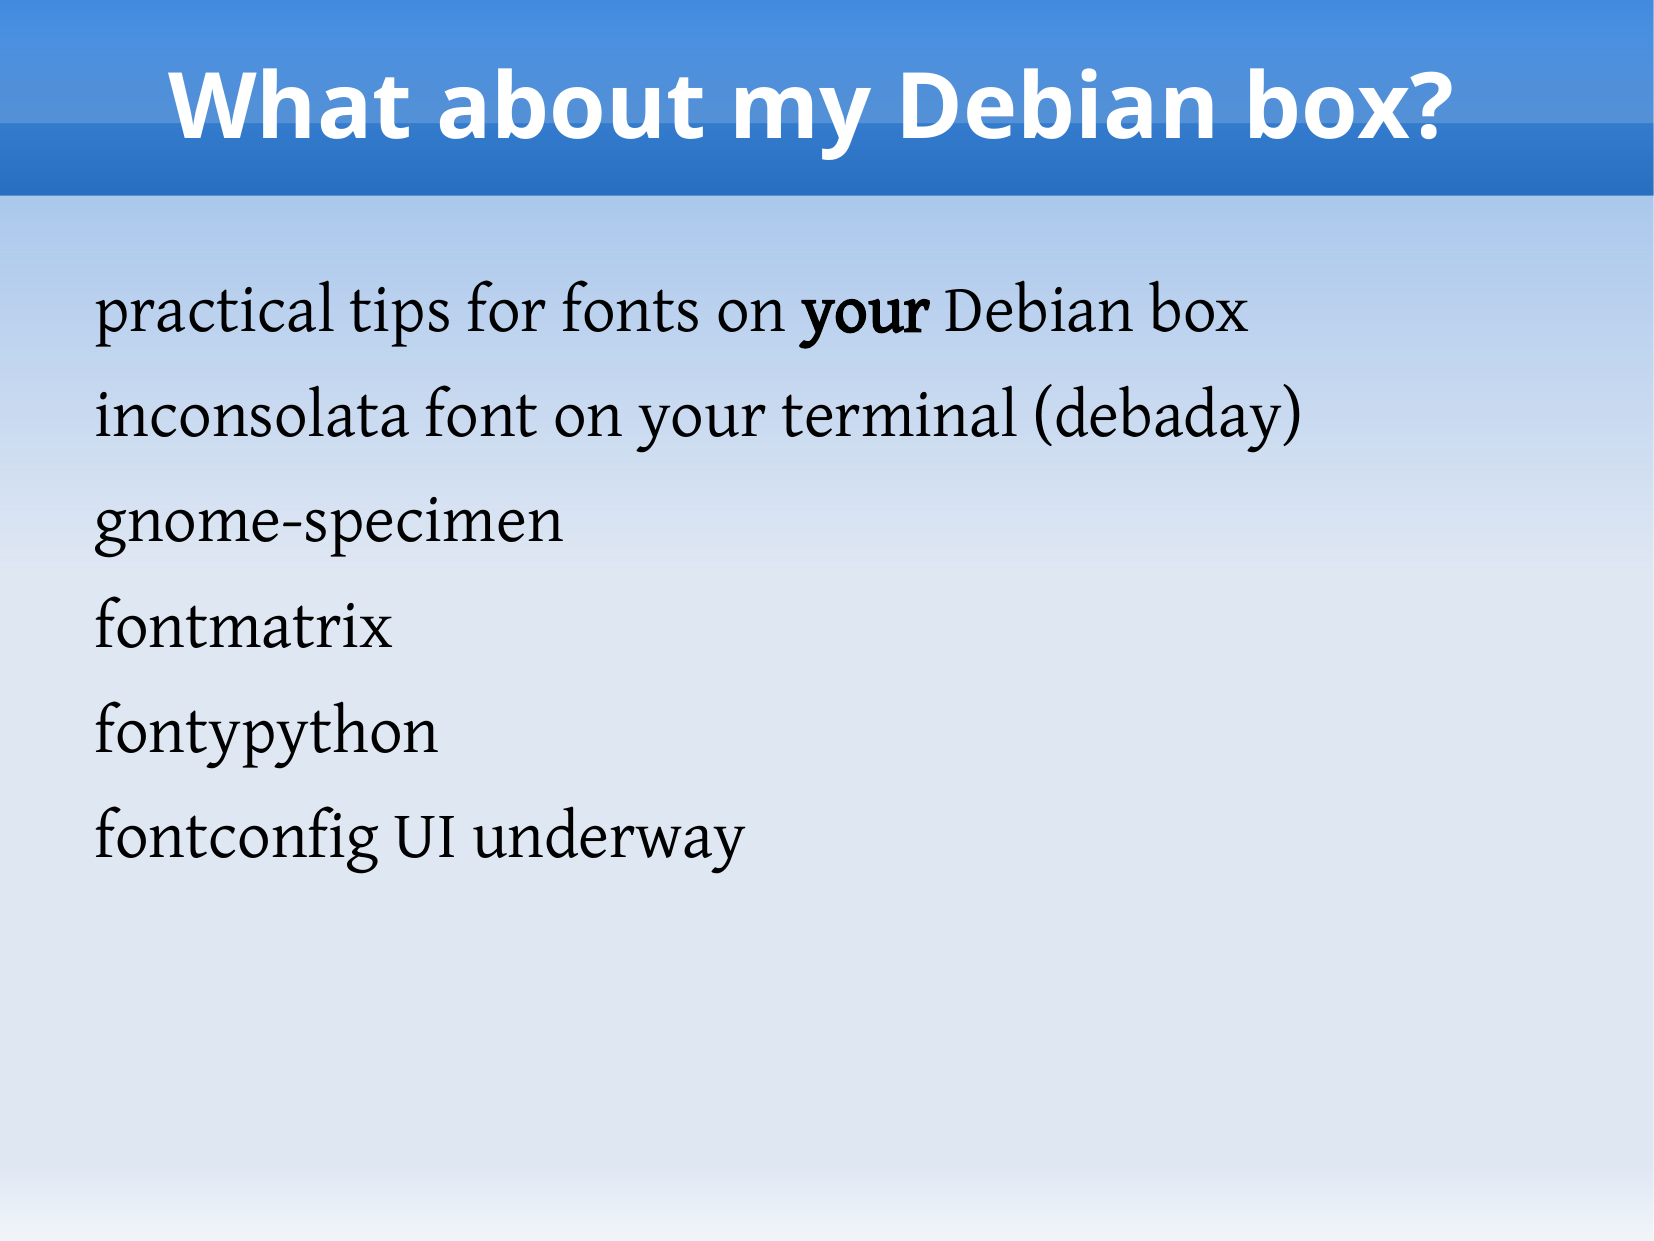

# What about my Debian box?
practical tips for fonts on your Debian box
inconsolata font on your terminal (debaday)
gnome-specimen
fontmatrix
fontypython
fontconfig UI underway